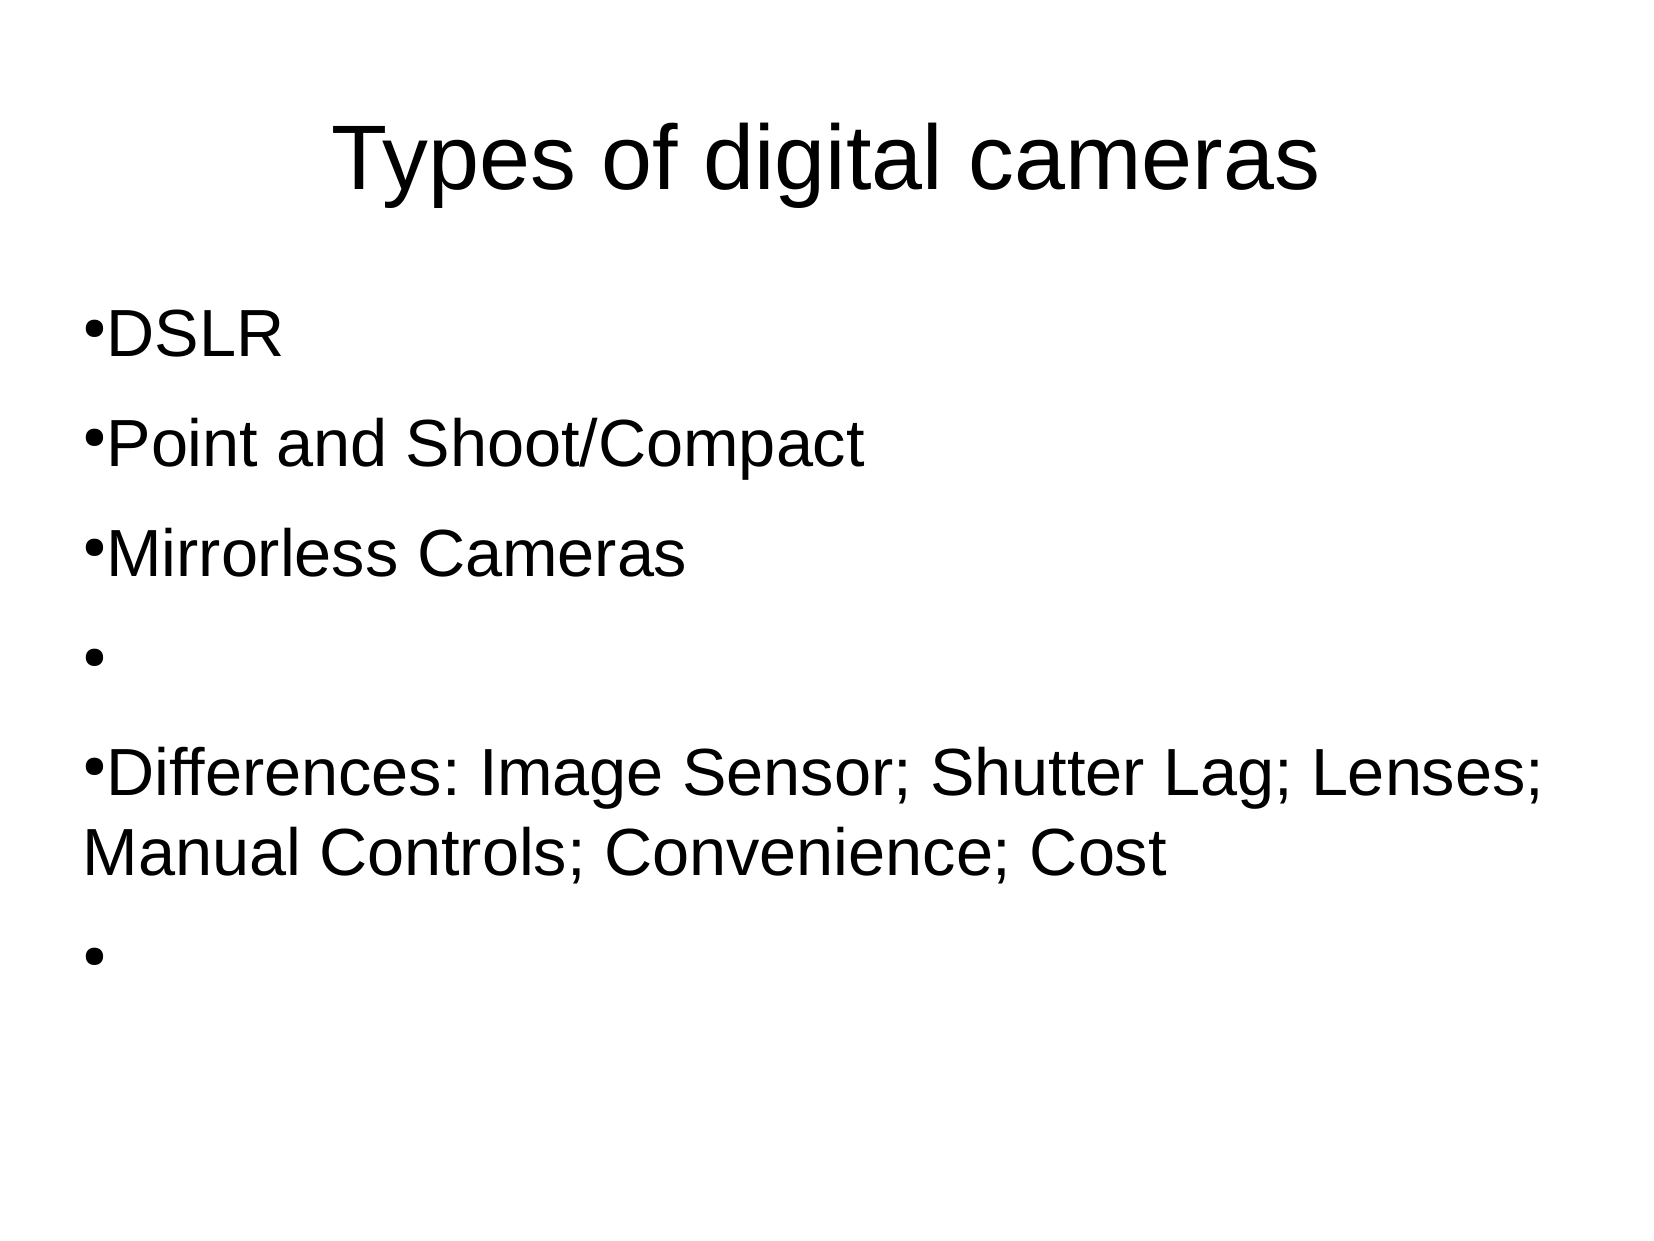

# Types of digital cameras
DSLR
Point and Shoot/Compact
Mirrorless Cameras
Differences: Image Sensor; Shutter Lag; Lenses; Manual Controls; Convenience; Cost